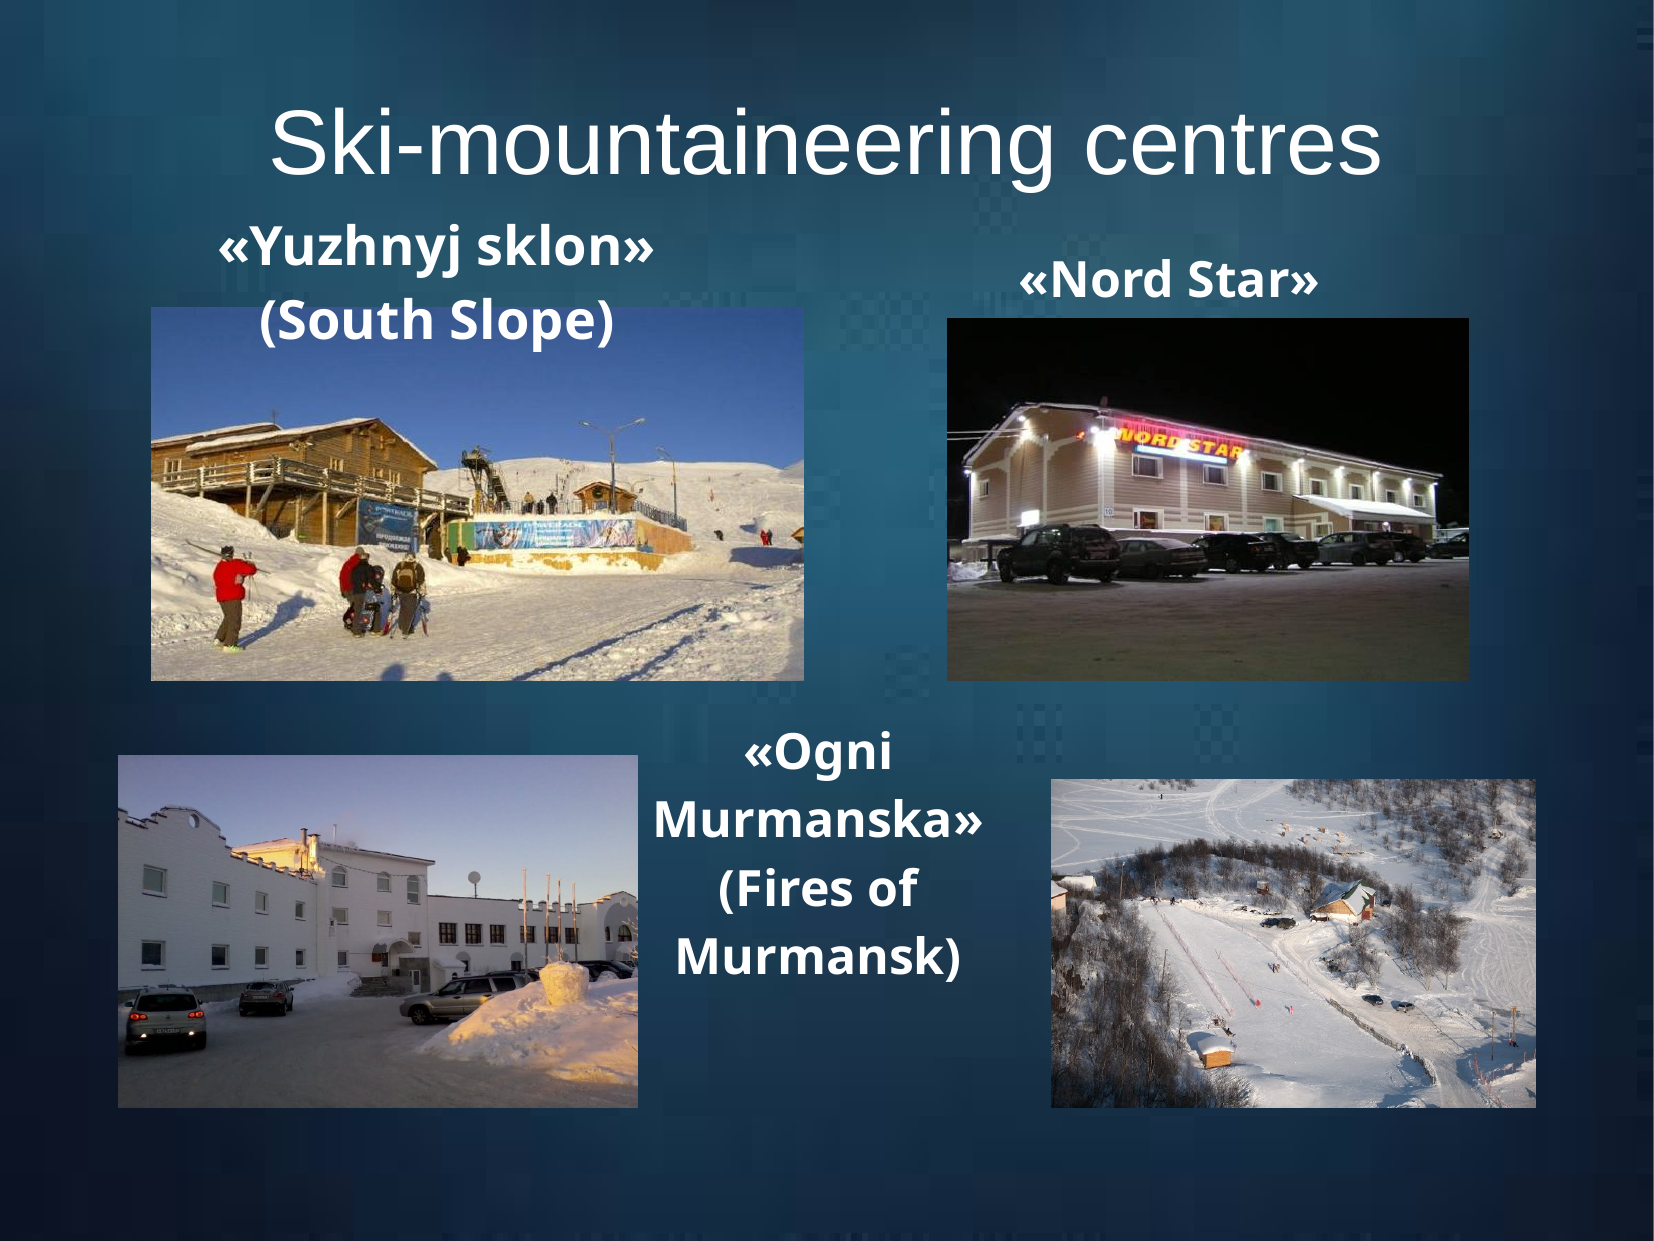

# Ski-mountaineering centres
 «Yuzhnyj sklon»
(South Slope)
«Nord Star»
«Ogni Murmanska»
(Fires of Murmansk)